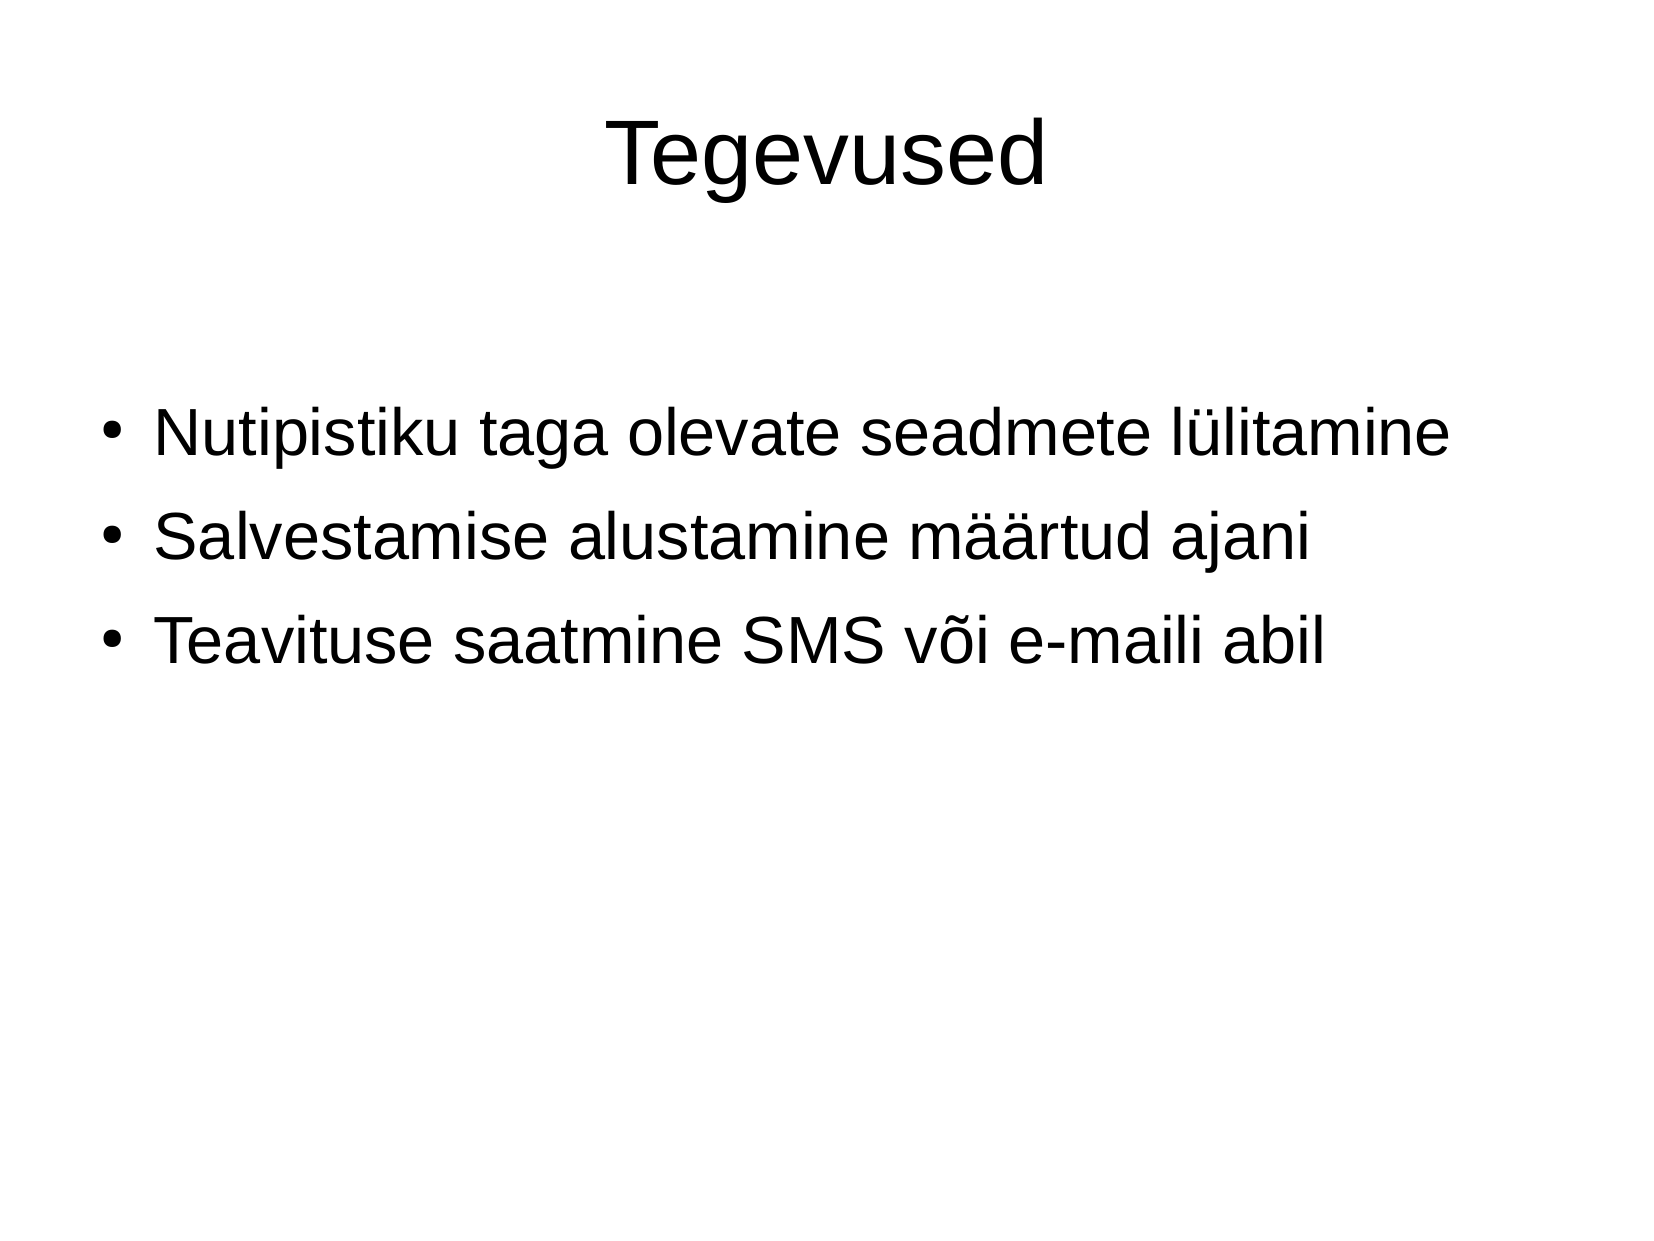

# Tegevused
Nutipistiku taga olevate seadmete lülitamine
Salvestamise alustamine määrtud ajani
Teavituse saatmine SMS või e-maili abil